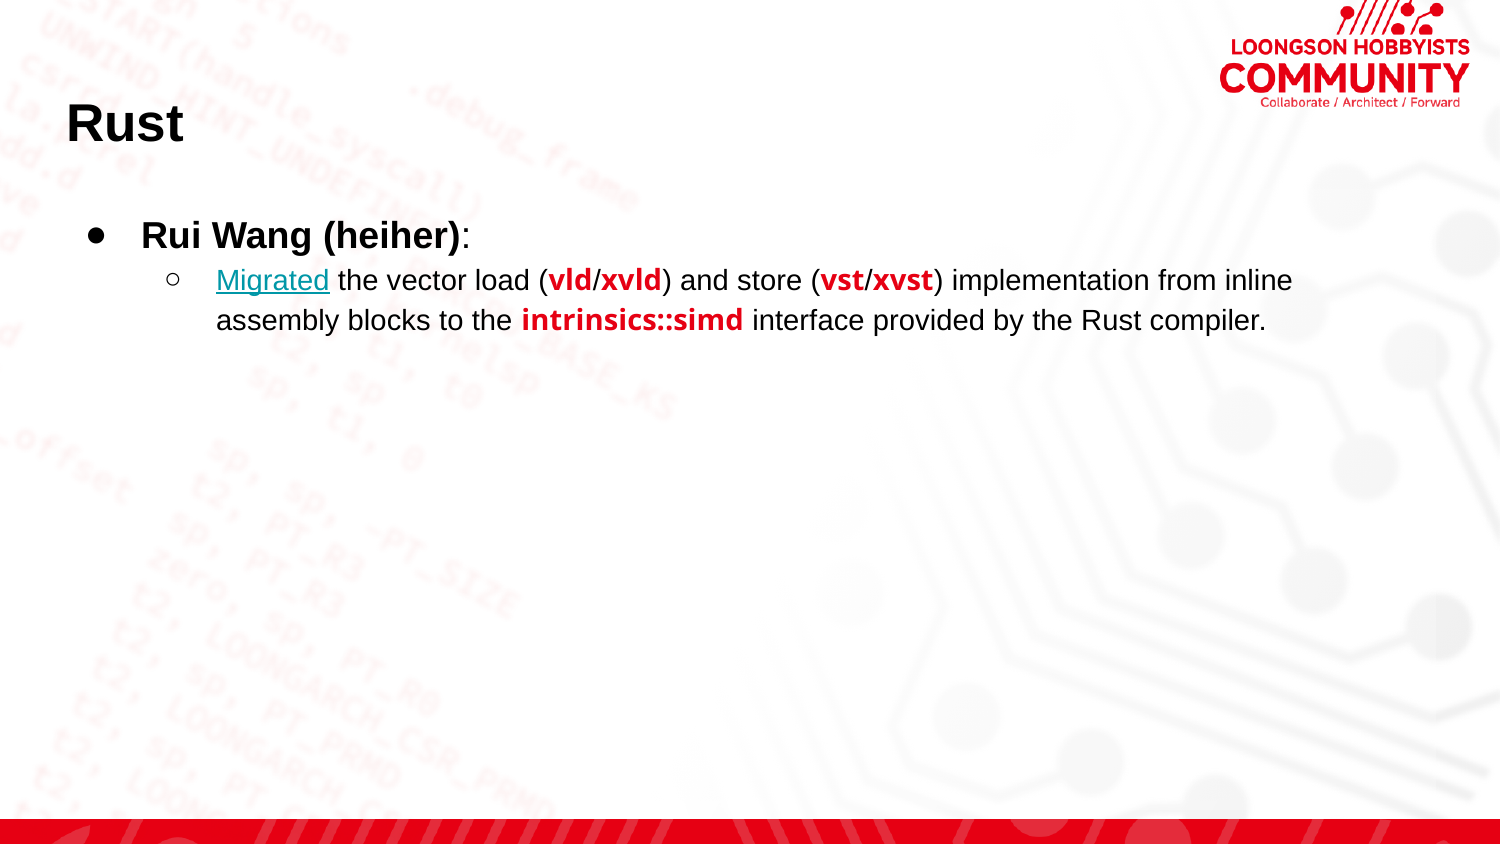

# Rust
Rui Wang (heiher):
Migrated the vector load (vld/xvld) and store (vst/xvst) implementation from inline assembly blocks to the intrinsics::simd interface provided by the Rust compiler.